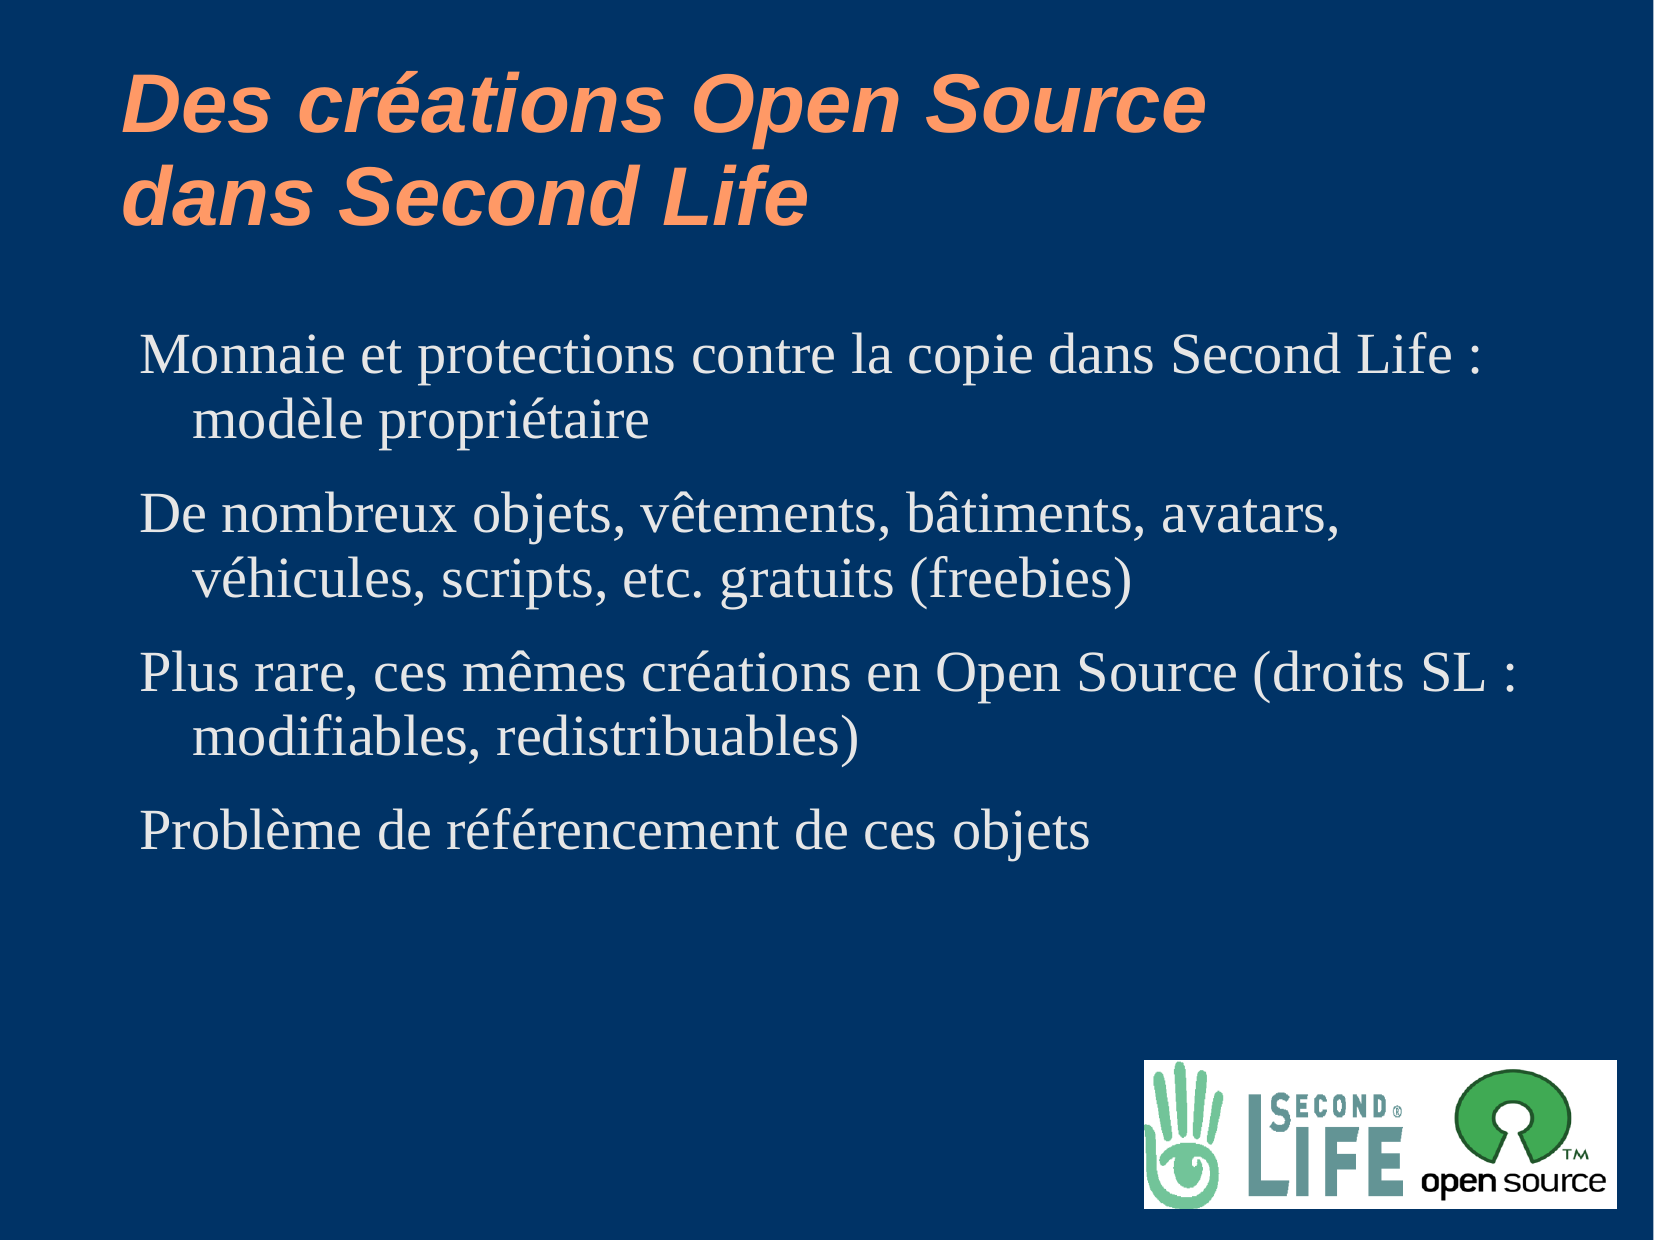

# Des créations Open Source dans Second Life
Monnaie et protections contre la copie dans Second Life : modèle propriétaire
De nombreux objets, vêtements, bâtiments, avatars, véhicules, scripts, etc. gratuits (freebies)
Plus rare, ces mêmes créations en Open Source (droits SL : modifiables, redistribuables)
Problème de référencement de ces objets